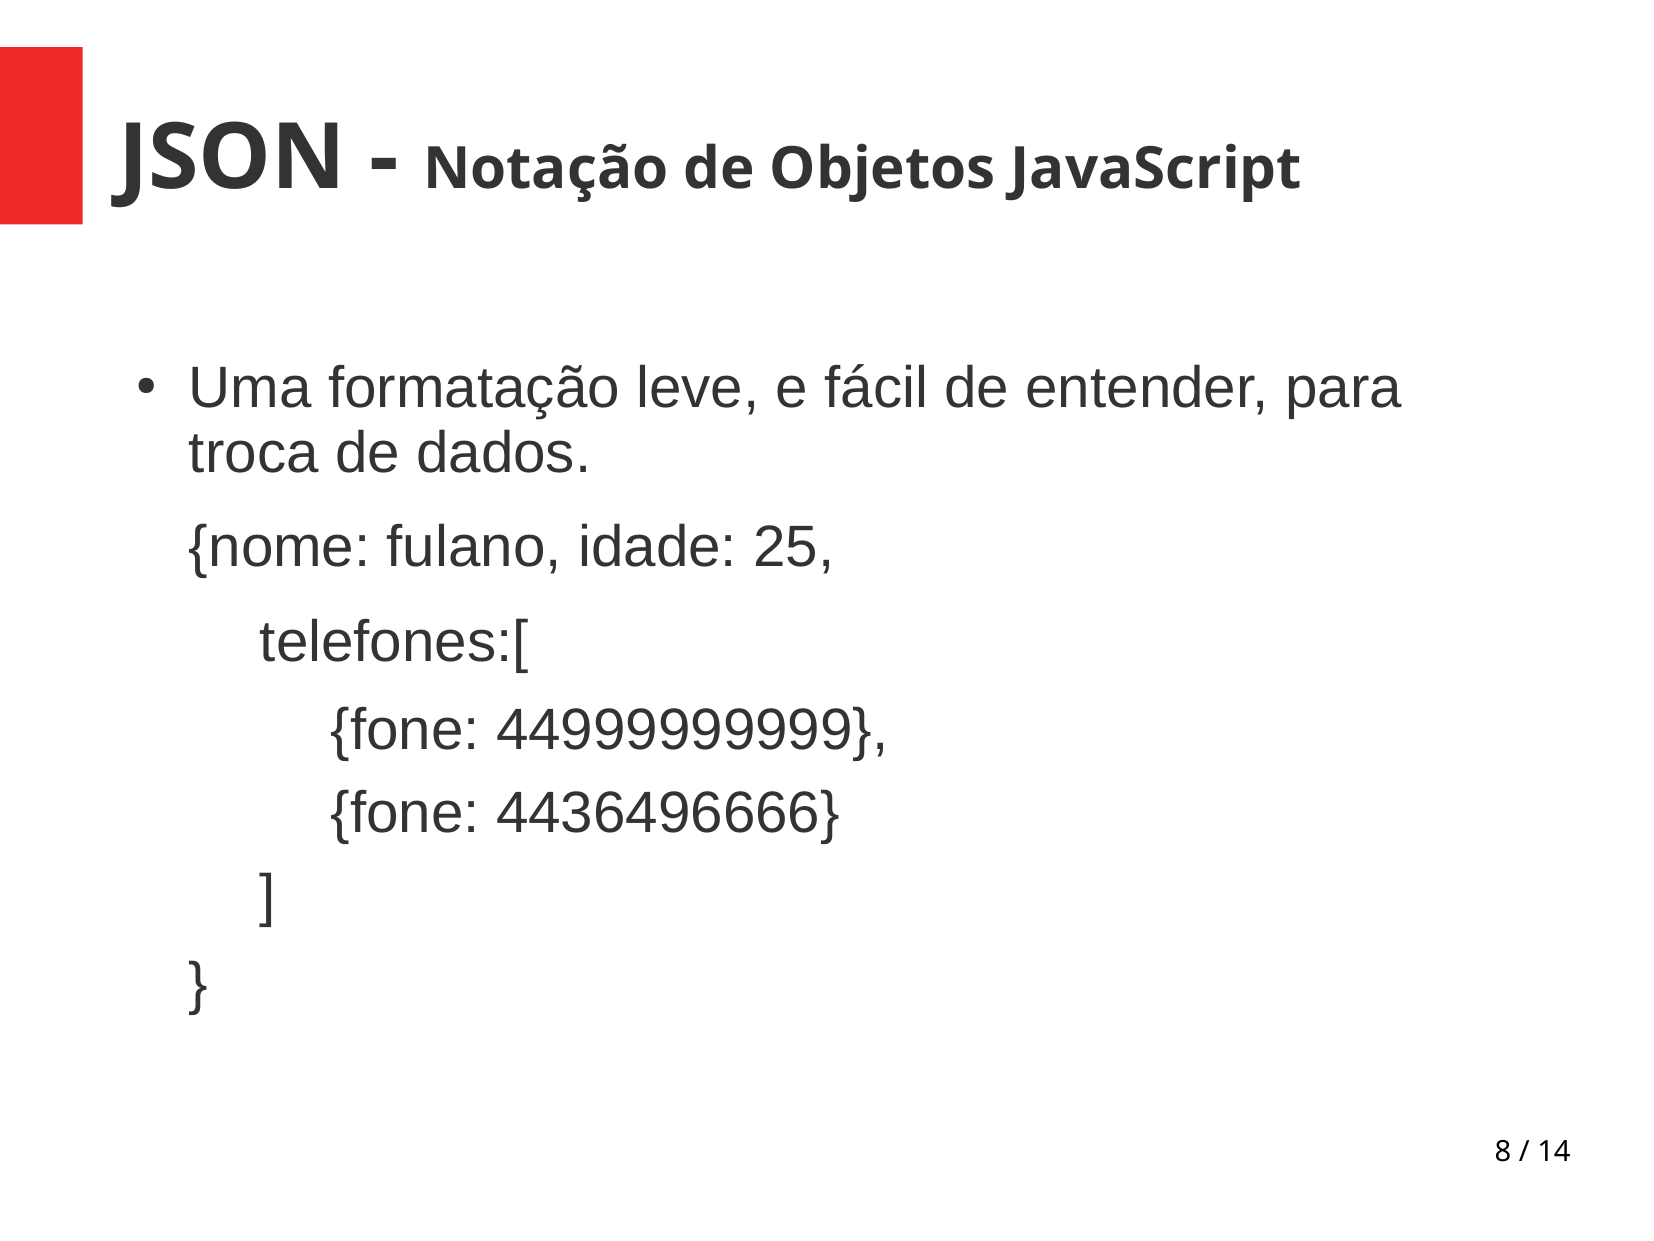

# JSON - Notação de Objetos JavaScript
Uma formatação leve, e fácil de entender, para troca de dados.
{nome: fulano, idade: 25,
telefones:[
{fone: 44999999999},
{fone: 4436496666}
]
}
8